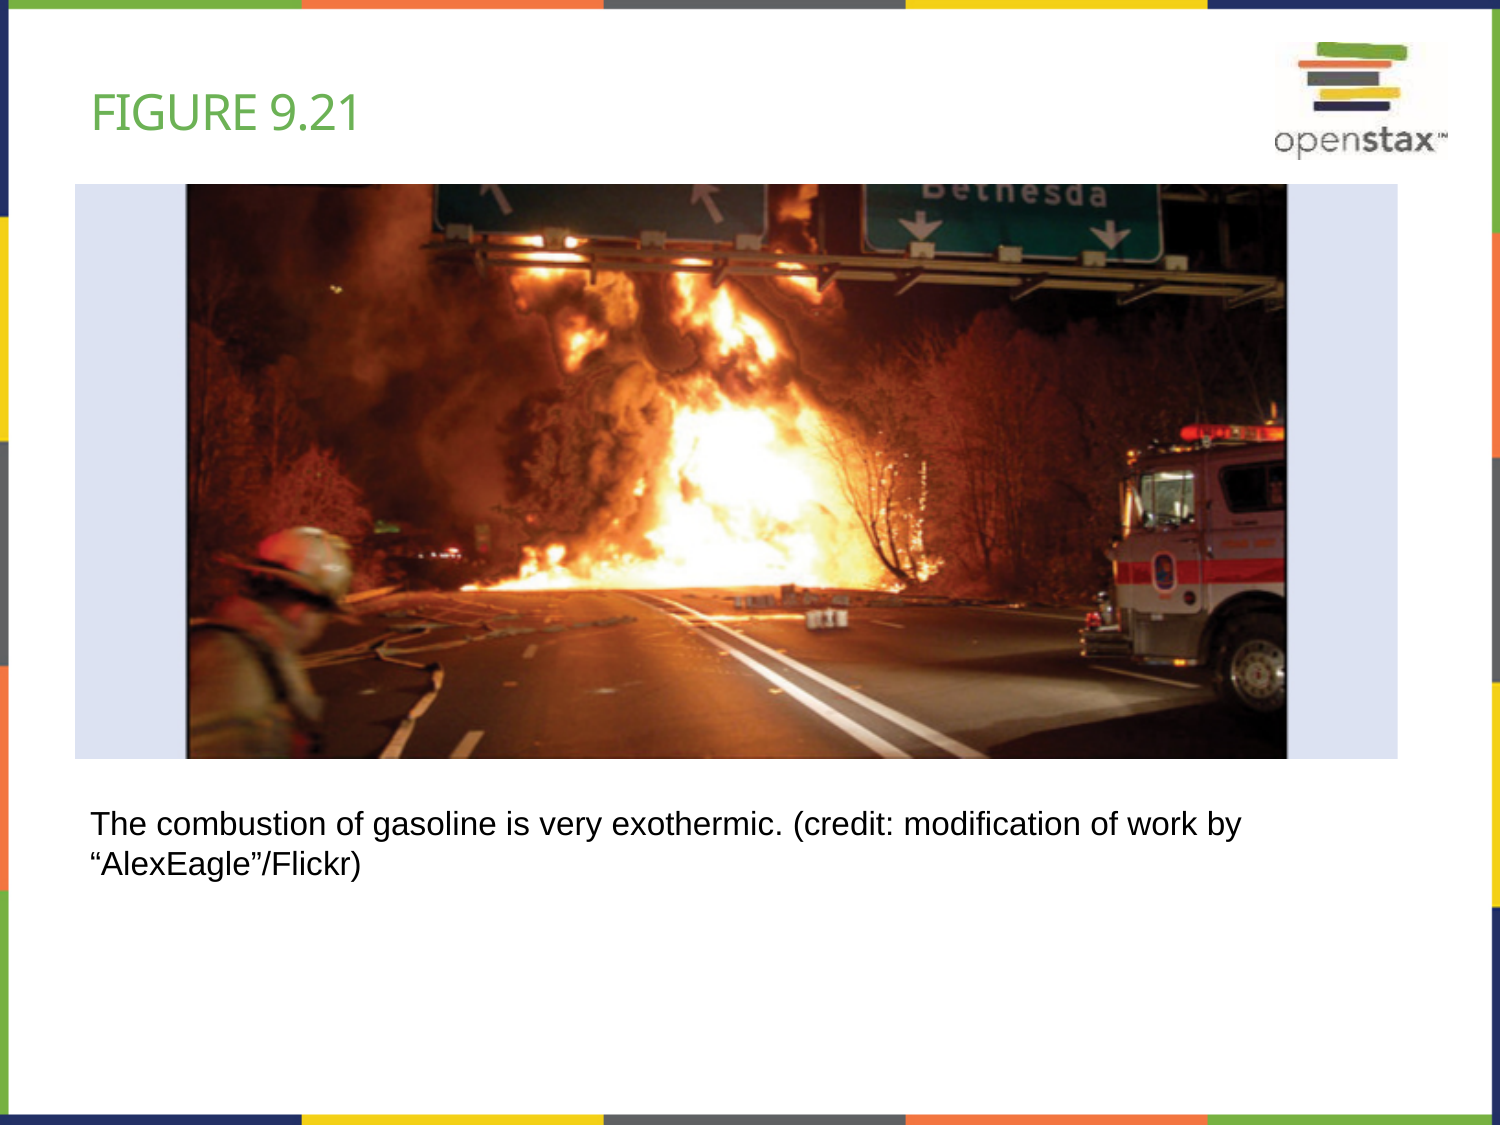

# Figure 9.21
The combustion of gasoline is very exothermic. (credit: modification of work by “AlexEagle”/Flickr)